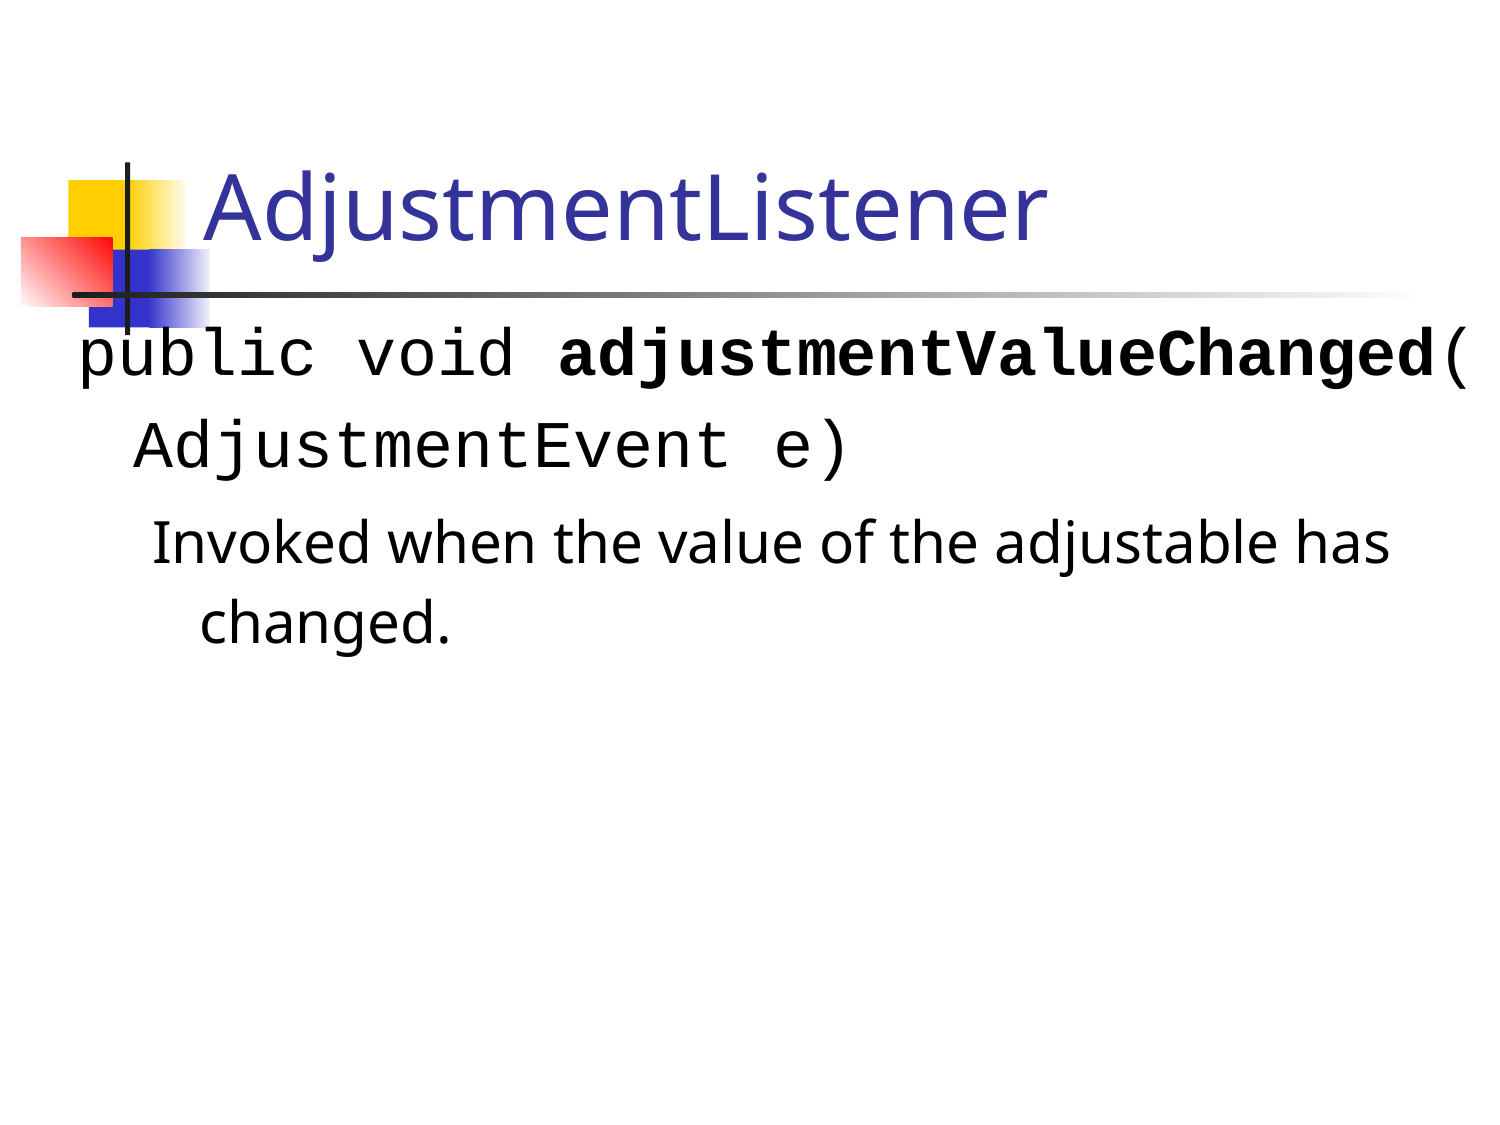

# AdjustmentListener
public void adjustmentValueChanged( AdjustmentEvent e)
Invoked when the value of the adjustable has changed.